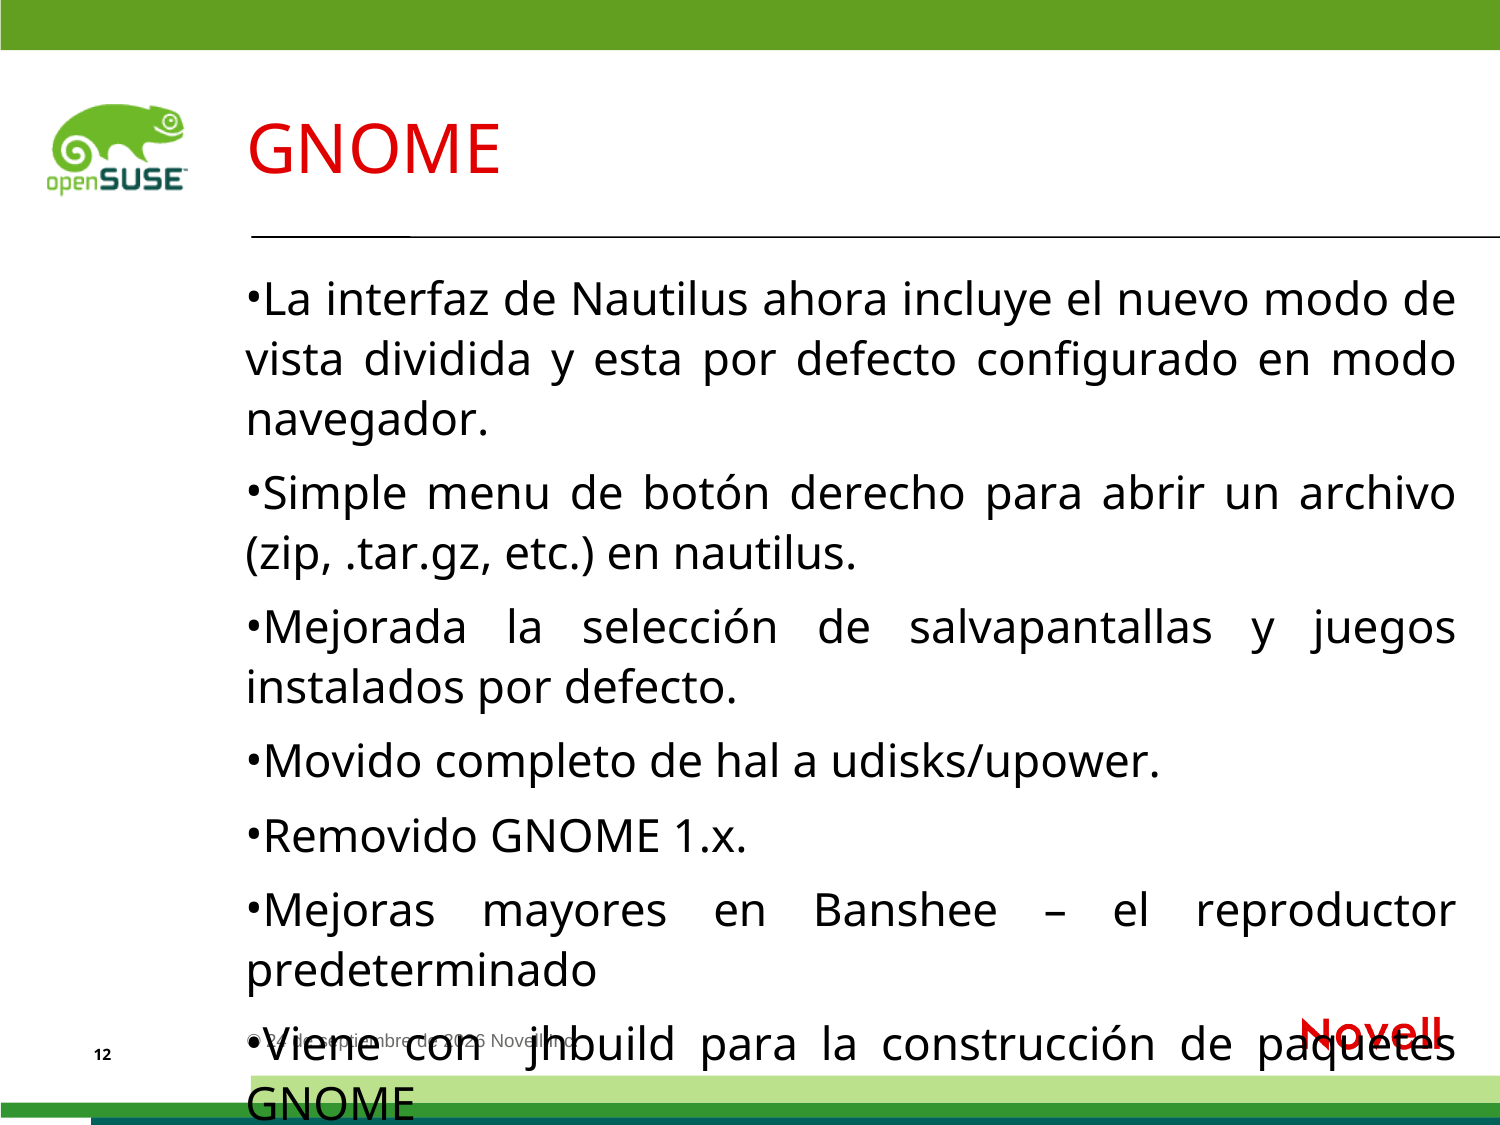

# GNOME
La interfaz de Nautilus ahora incluye el nuevo modo de vista dividida y esta por defecto configurado en modo navegador.
Simple menu de botón derecho para abrir un archivo (zip, .tar.gz, etc.) en nautilus.
Mejorada la selección de salvapantallas y juegos instalados por defecto.
Movido completo de hal a udisks/upower.
Removido GNOME 1.x.
Mejoras mayores en Banshee – el reproductor predeterminado
Viene con jhbuild para la construcción de paquetes GNOME